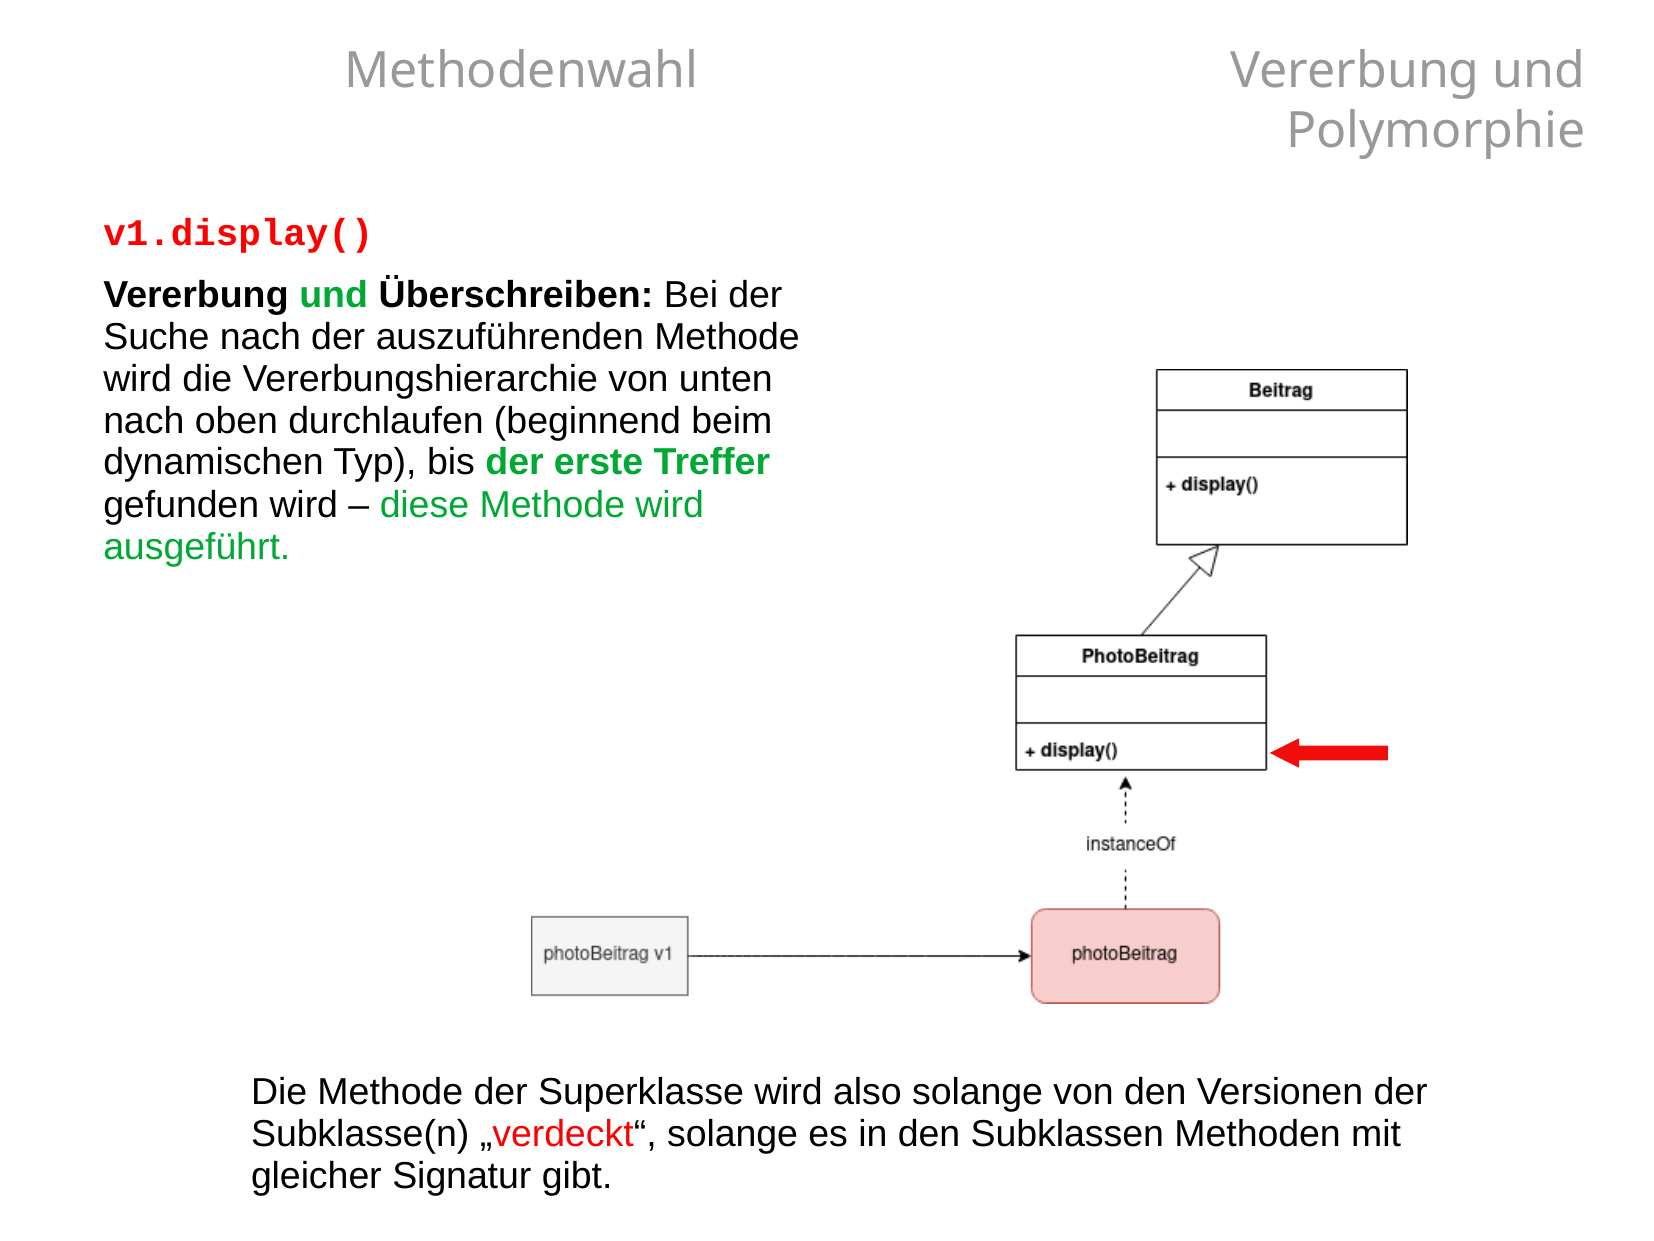

Methodenwahl 								Vererbung und Polymorphie
v1.display()
Vererbung und Überschreiben: Bei der Suche nach der auszuführenden Methode wird die Vererbungshierarchie von unten nach oben durchlaufen (beginnend beim dynamischen Typ), bis der erste Treffer gefunden wird – diese Methode wird ausgeführt.
Die Methode der Superklasse wird also solange von den Versionen der Subklasse(n) „verdeckt“, solange es in den Subklassen Methoden mit gleicher Signatur gibt.